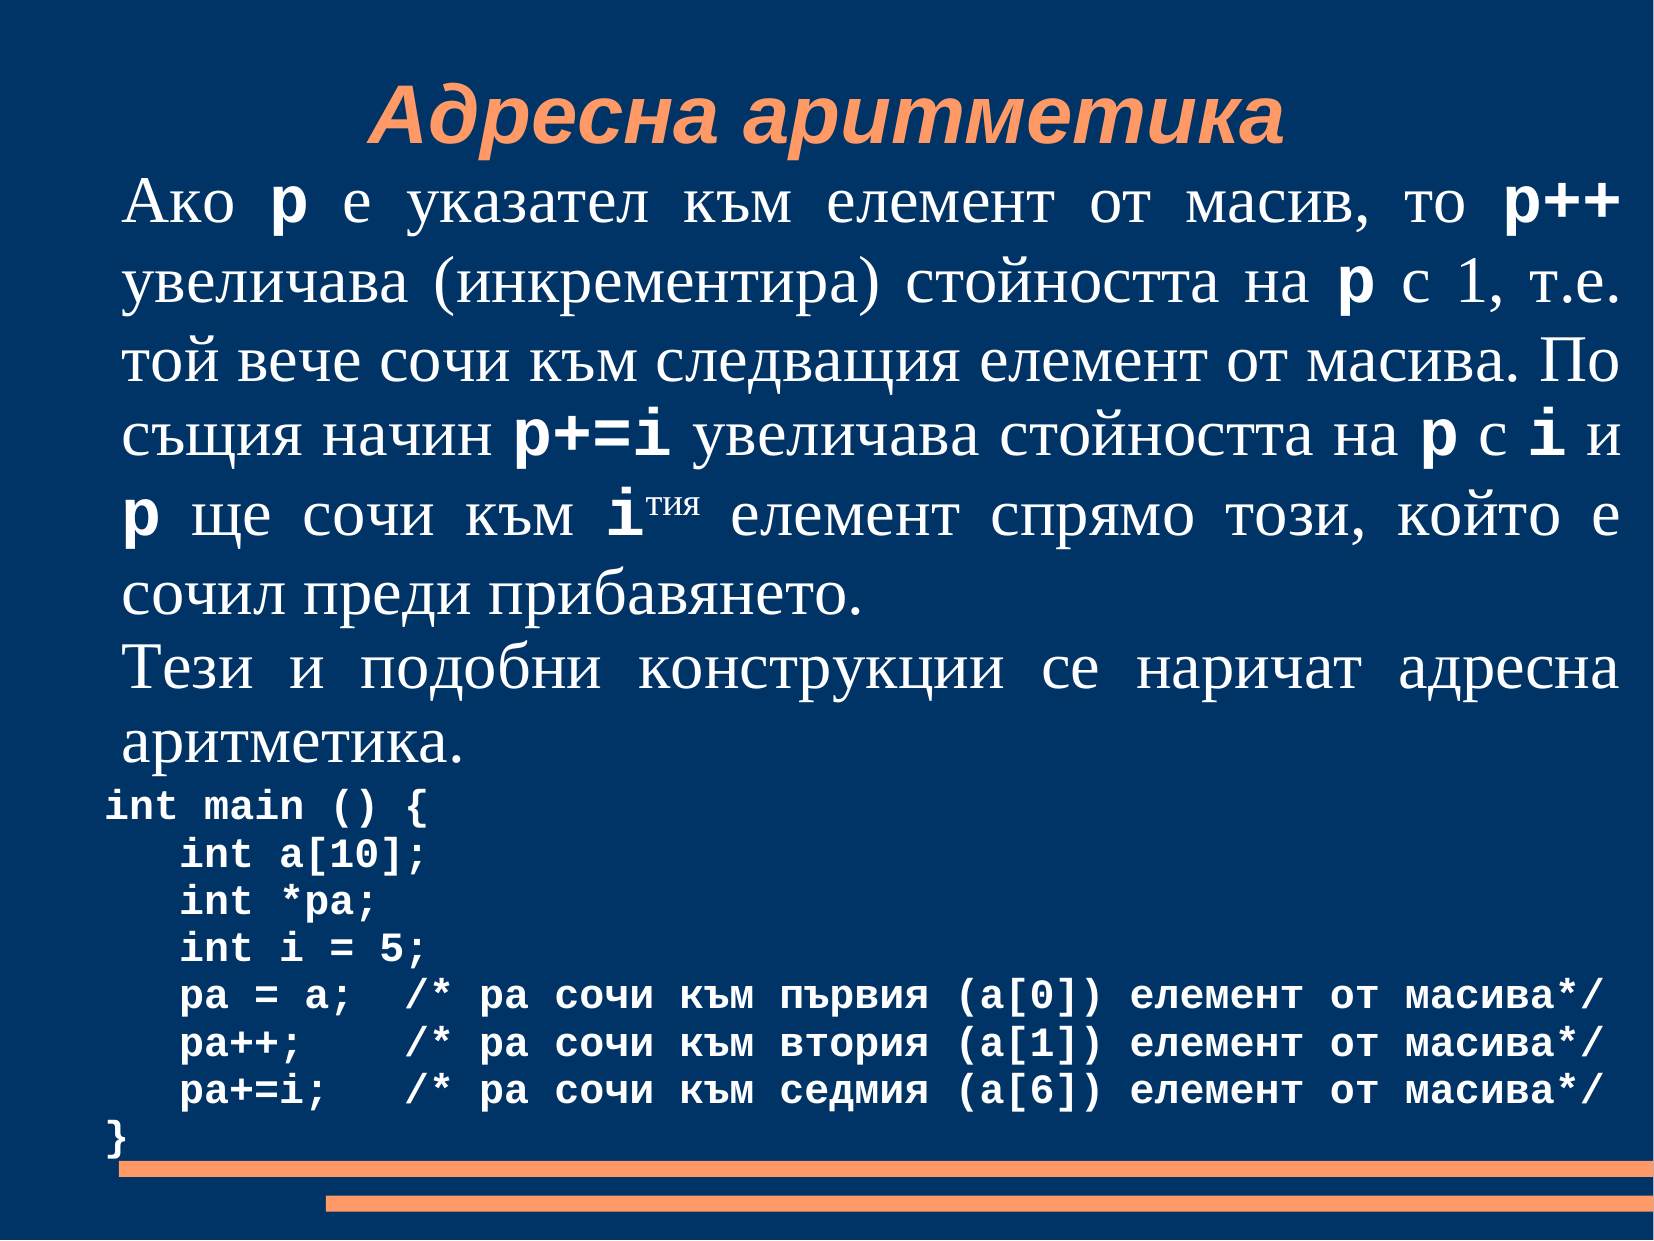

# Адресна аритметика
Ако p е указател към елемент от масив, то p++ увеличава (инкрементира) стойността на p с 1, т.е. той вече сочи към следващия елемент от масива. По същия начин p+=i увеличава стойността на p с i и p ще сочи към iтия елемент спрямо този, който е сочил преди прибавянето.
Тези и подобни конструкции се наричат адресна аритметика.
int main () {
	int a[10];
	int *pa;
	int i = 5;
	pa = a; 	/* pa сочи към първия (a[0]) елемент от масива*/
	pa++; 	/* pa сочи към втория (a[1]) елемент от масива*/
	pa+=i; 	/* pa сочи към седмия (a[6]) елемент от масива*/
}